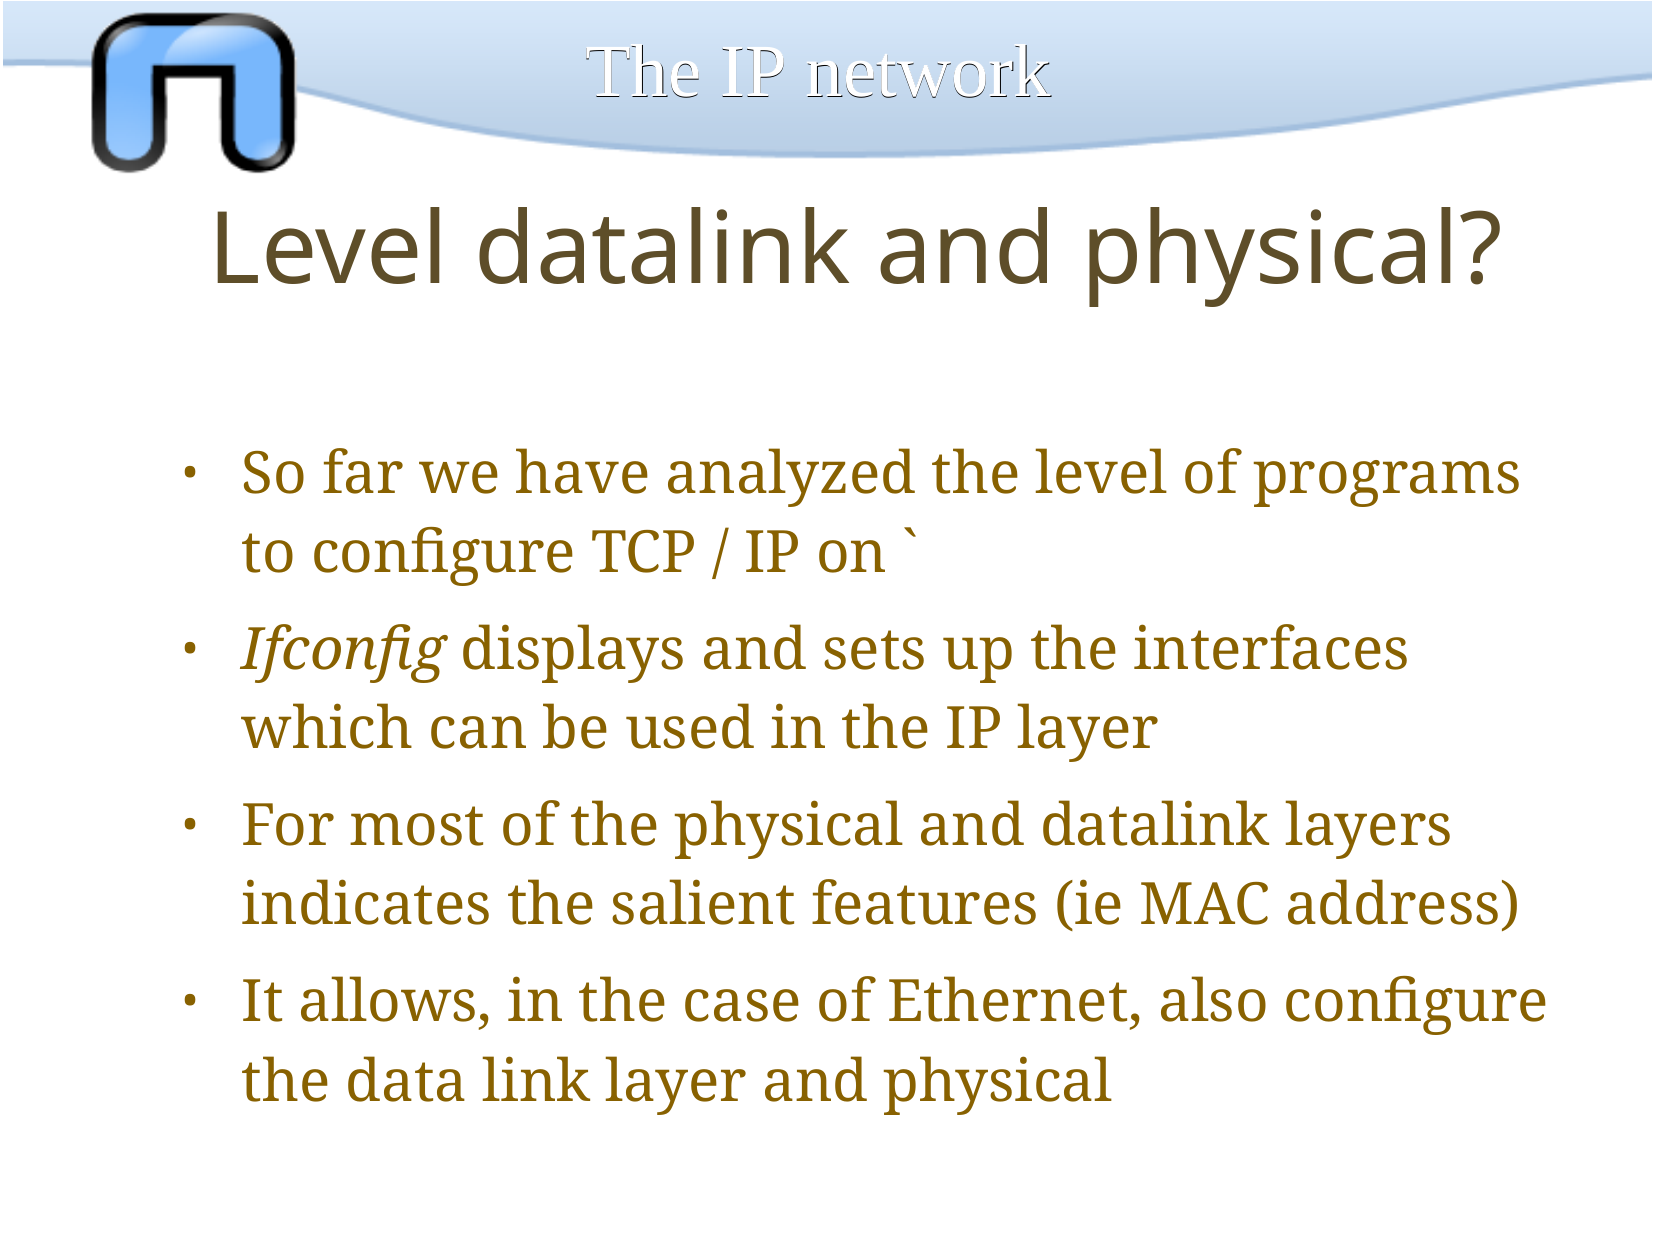

The IP network
Level datalink and physical?
# So far we have analyzed the level of programs to configure TCP / IP on `
Ifconfig displays and sets up the interfaces which can be used in the IP layer
For most of the physical and datalink layers indicates the salient features (ie MAC address)
It allows, in the case of Ethernet, also configure the data link layer and physical